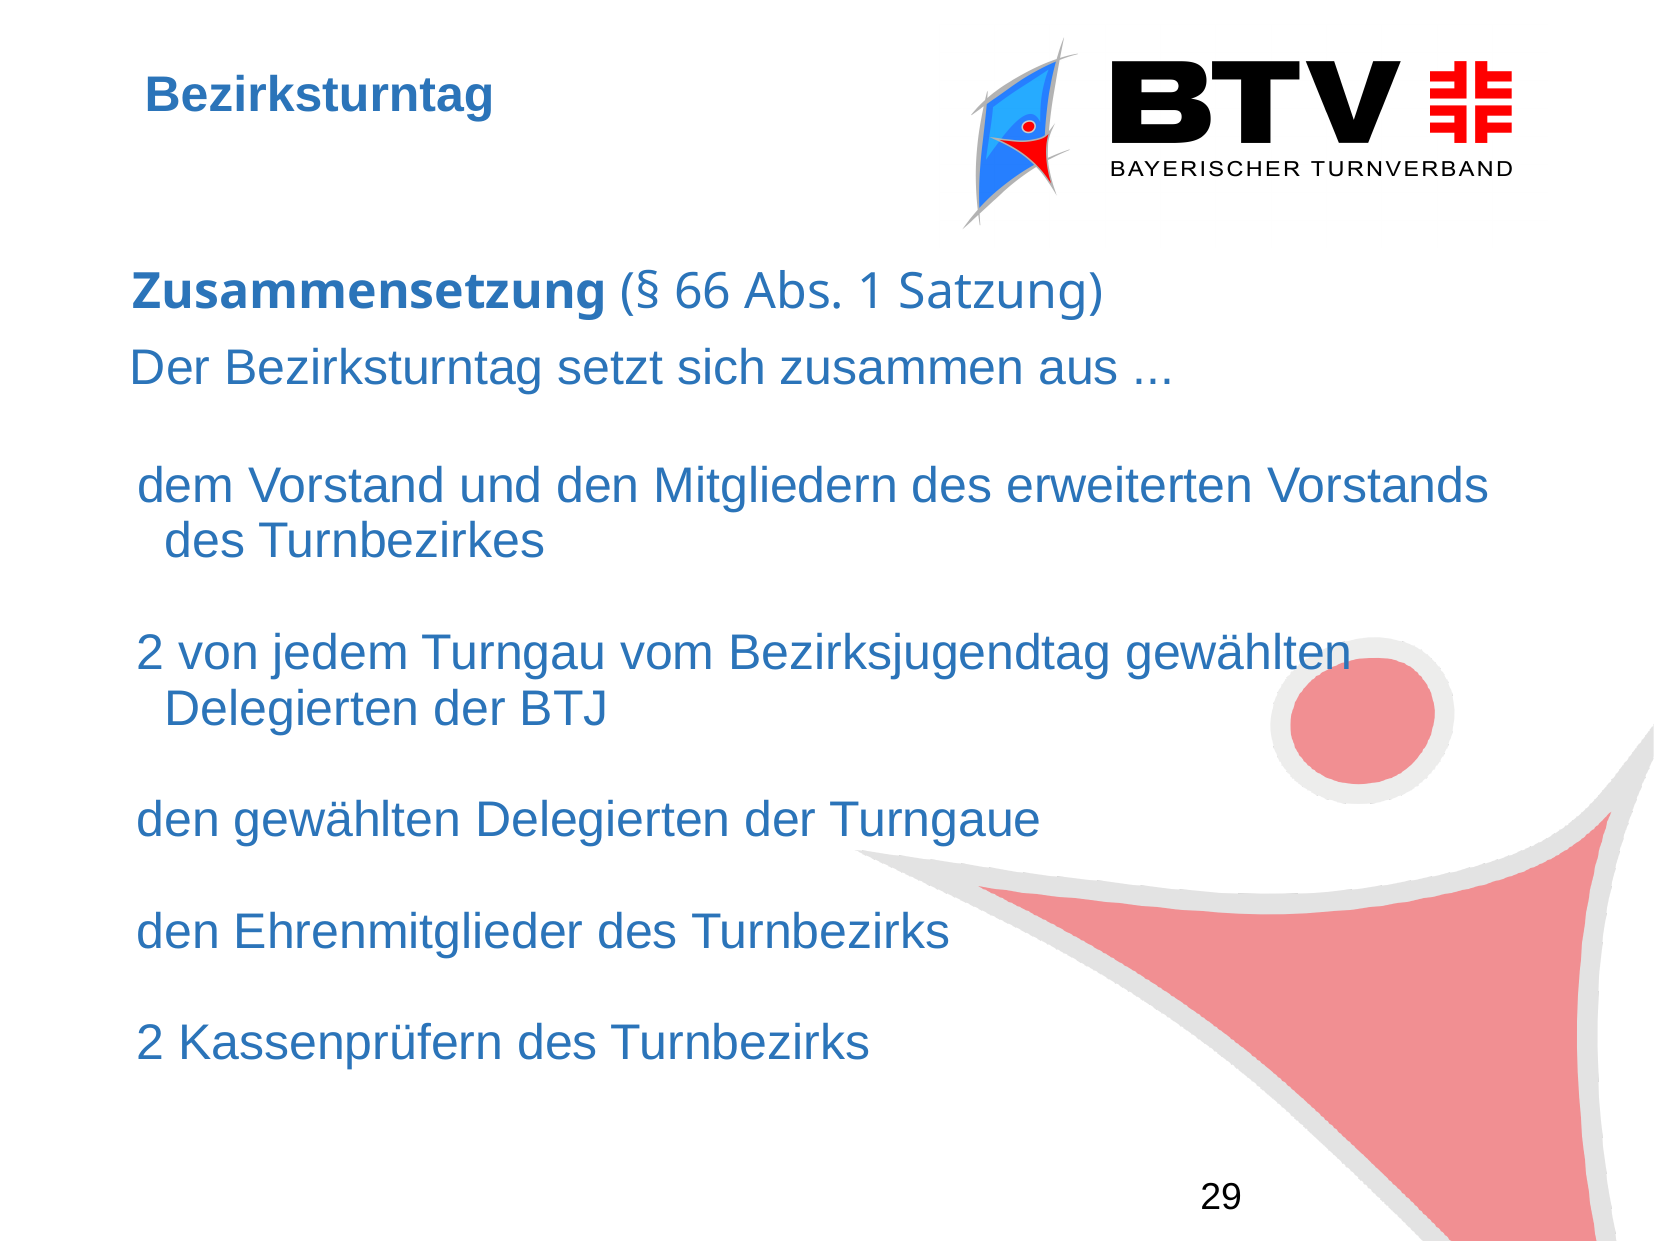

Bezirksturntag
Der Bezirksturntag setzt sich zusammen aus ...
Zusammensetzung (§ 66 Abs. 1 Satzung)
# dem Vorstand und den Mitgliedern des erweiterten Vorstands des Turnbezirkes 2 von jedem Turngau vom Bezirksjugendtag gewählten Delegierten der BTJ den gewählten Delegierten der Turngaue den Ehrenmitglieder des Turnbezirks 2 Kassenprüfern des Turnbezirks